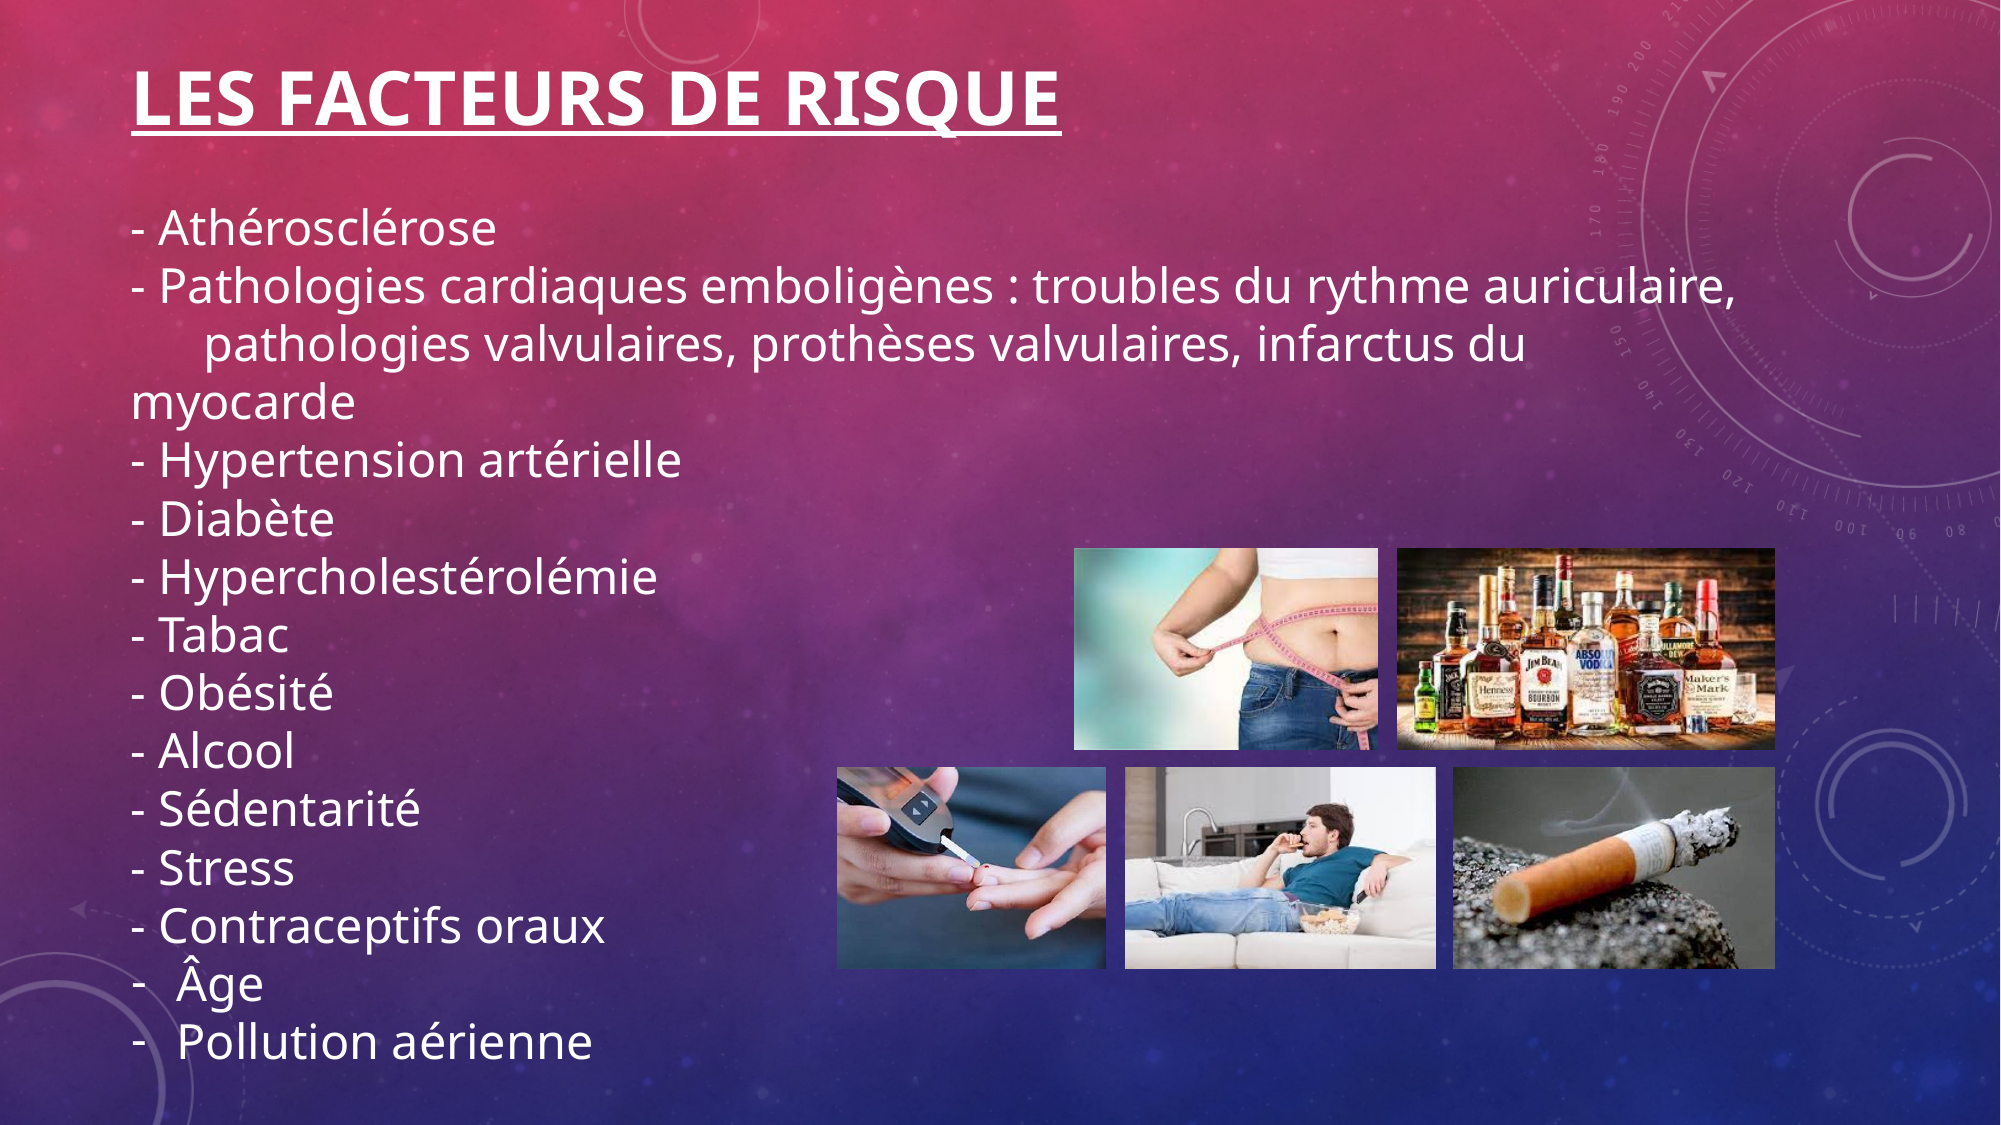

# Les facteurs de risque
- Athérosclérose
- Pathologies cardiaques emboligènes : troubles du rythme auriculaire, 	pathologies valvulaires, prothèses valvulaires, infarctus du myocarde
- Hypertension artérielle
- Diabète
- Hypercholestérolémie
- Tabac
- Obésité
- Alcool
- Sédentarité
- Stress
- Contraceptifs oraux
Âge
Pollution aérienne